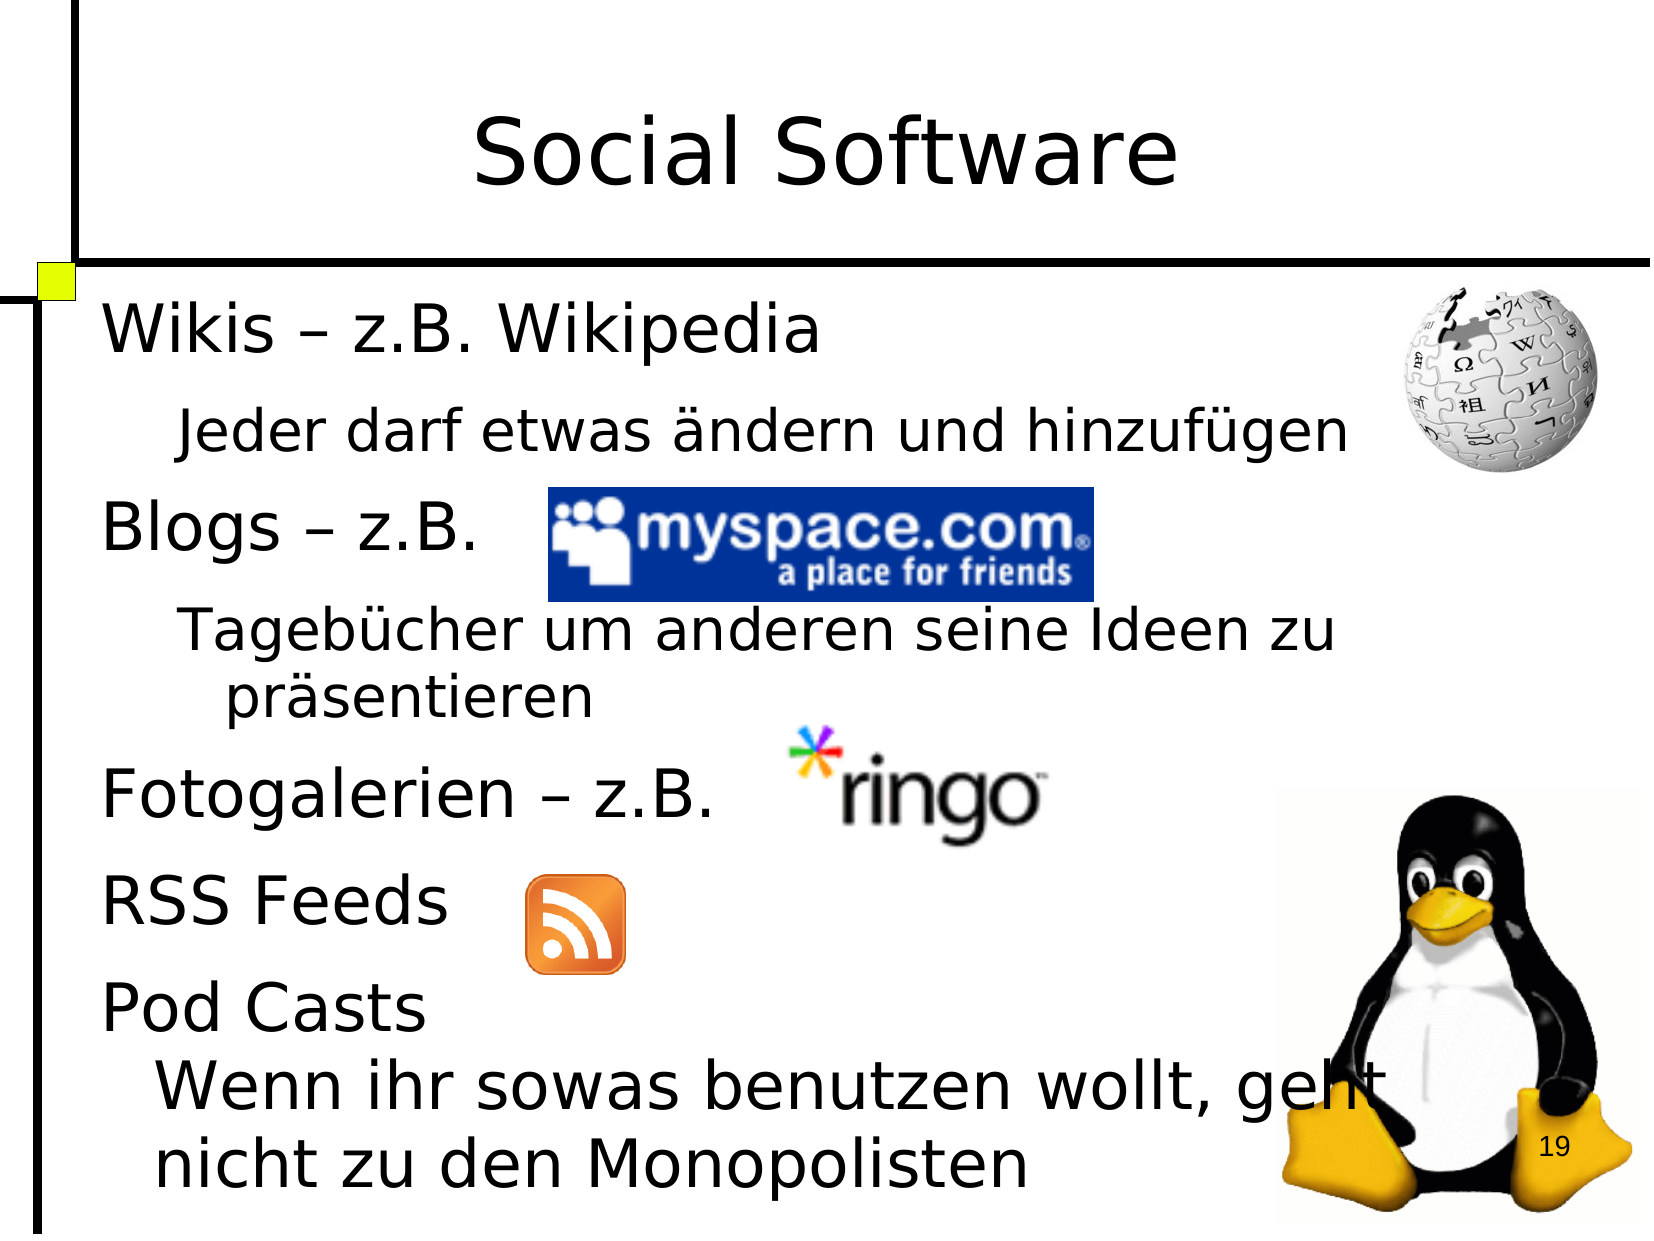

# Social Software
Wikis – z.B. Wikipedia
Jeder darf etwas ändern und hinzufügen
Blogs – z.B.
Tagebücher um anderen seine Ideen zu präsentieren
Fotogalerien – z.B.
RSS Feeds
Pod Casts
Wenn ihr sowas benutzen wollt, geht nicht zu den Monopolisten
19